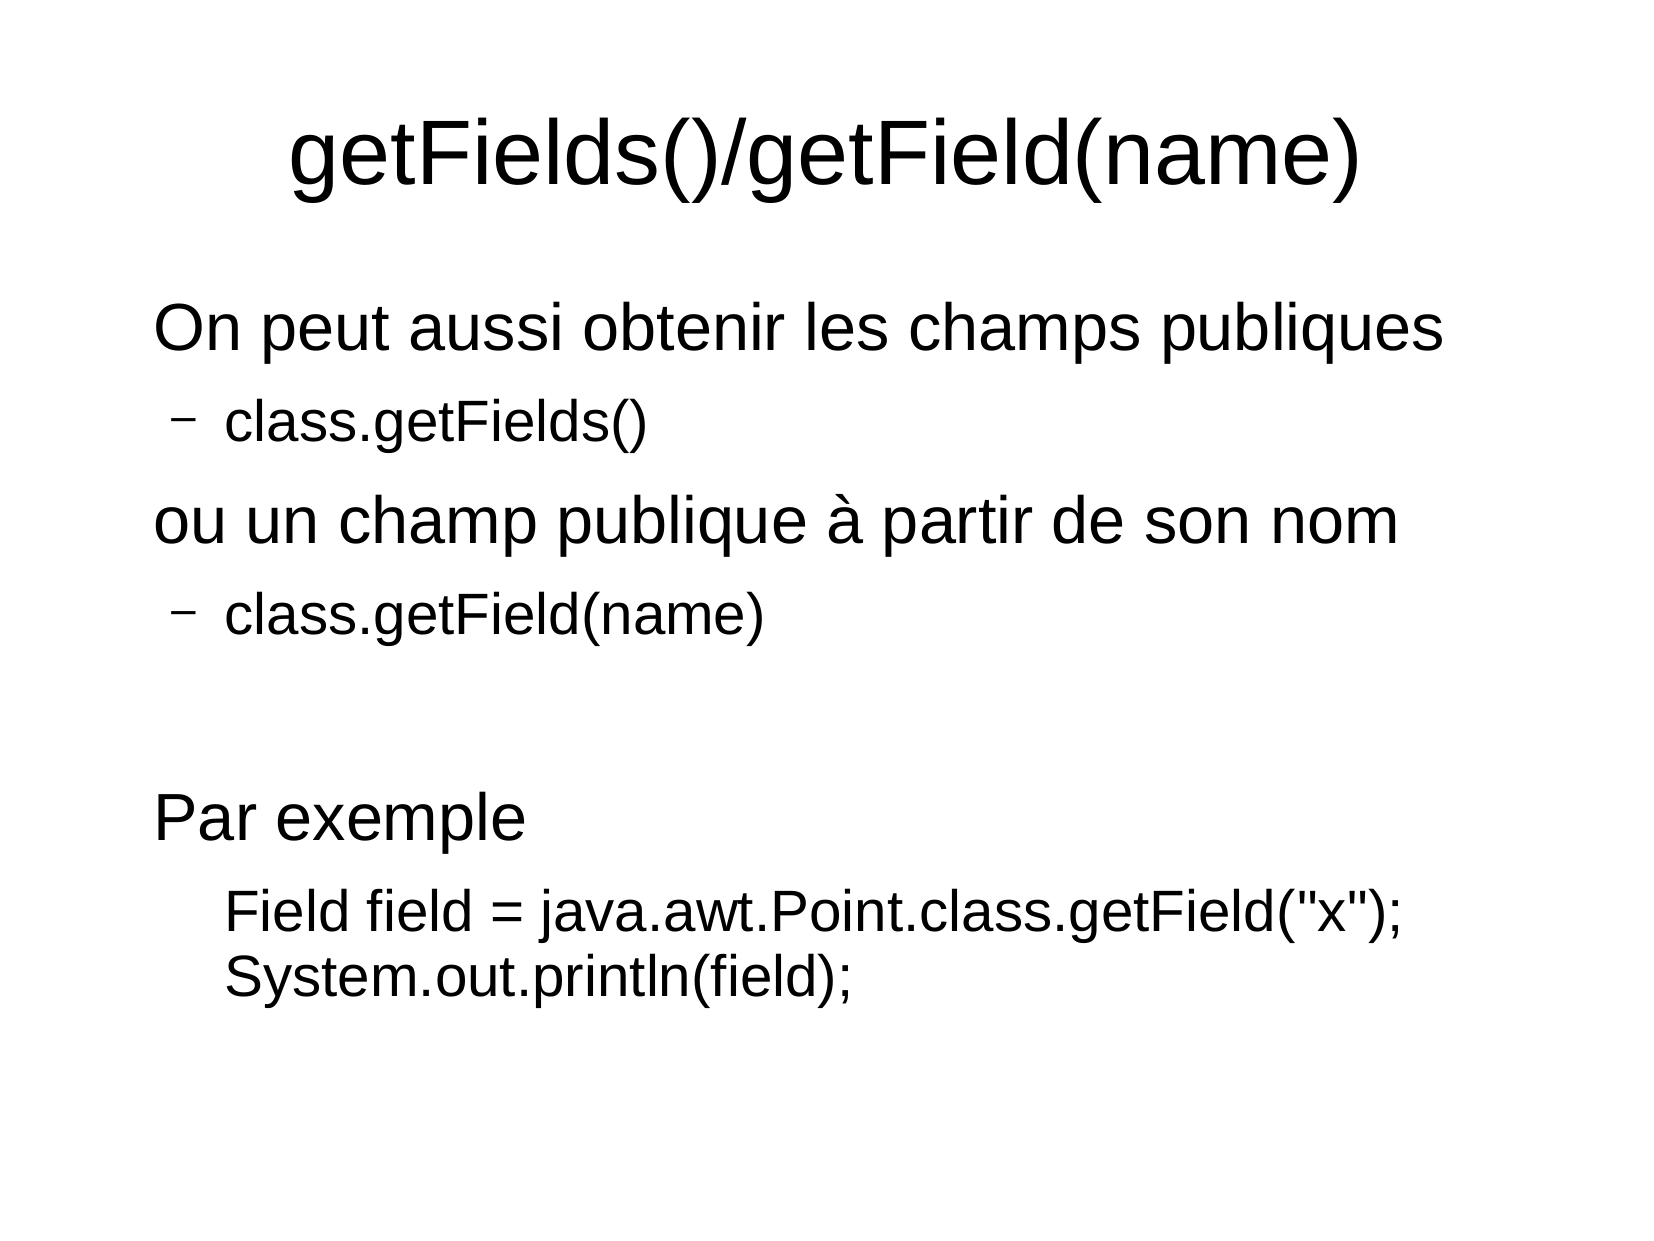

# getFields()/getField(name)
On peut aussi obtenir les champs publiques
class.getFields()
ou un champ publique à partir de son nom
class.getField(name)
Par exemple
Field field = java.awt.Point.class.getField("x");
System.out.println(field);